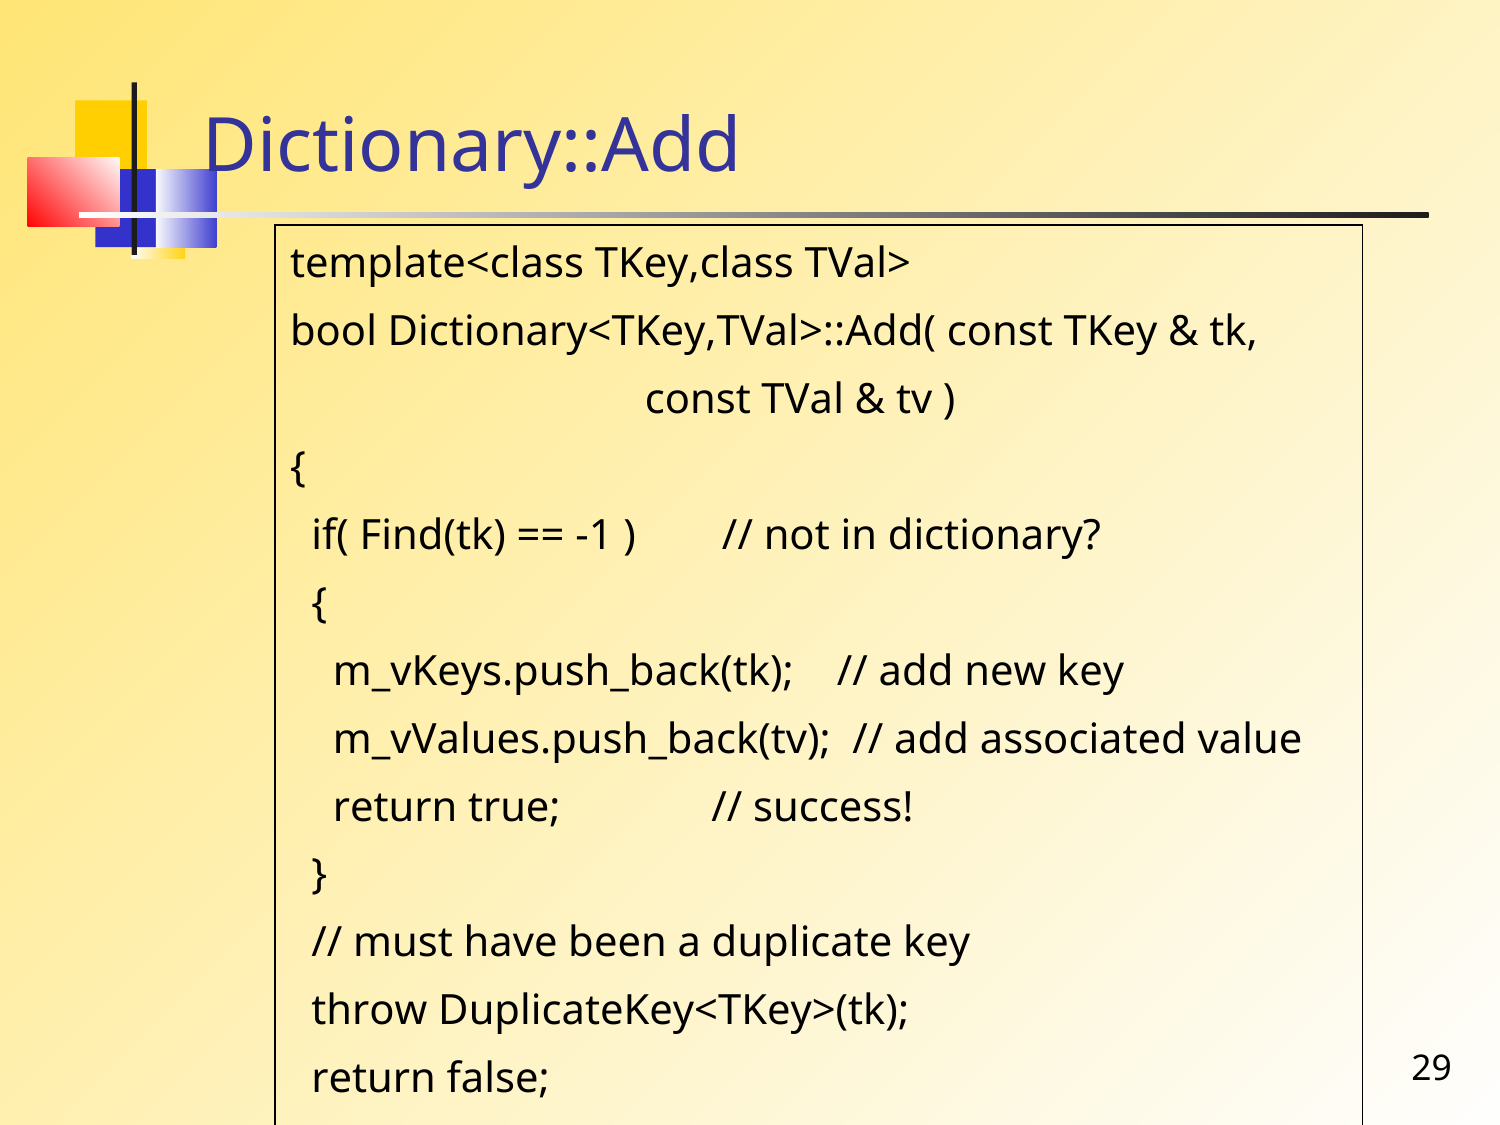

# Dictionary::Add
template<class TKey,class TVal>
bool Dictionary<TKey,TVal>::Add( const TKey & tk,
 const TVal & tv )‏
{
 if( Find(tk) == -1 ) // not in dictionary?
 {
 m_vKeys.push_back(tk); // add new key
 m_vValues.push_back(tv); // add associated value
 return true; // success!
 }
 // must have been a duplicate key
 throw DuplicateKey<TKey>(tk);
 return false;
}
29